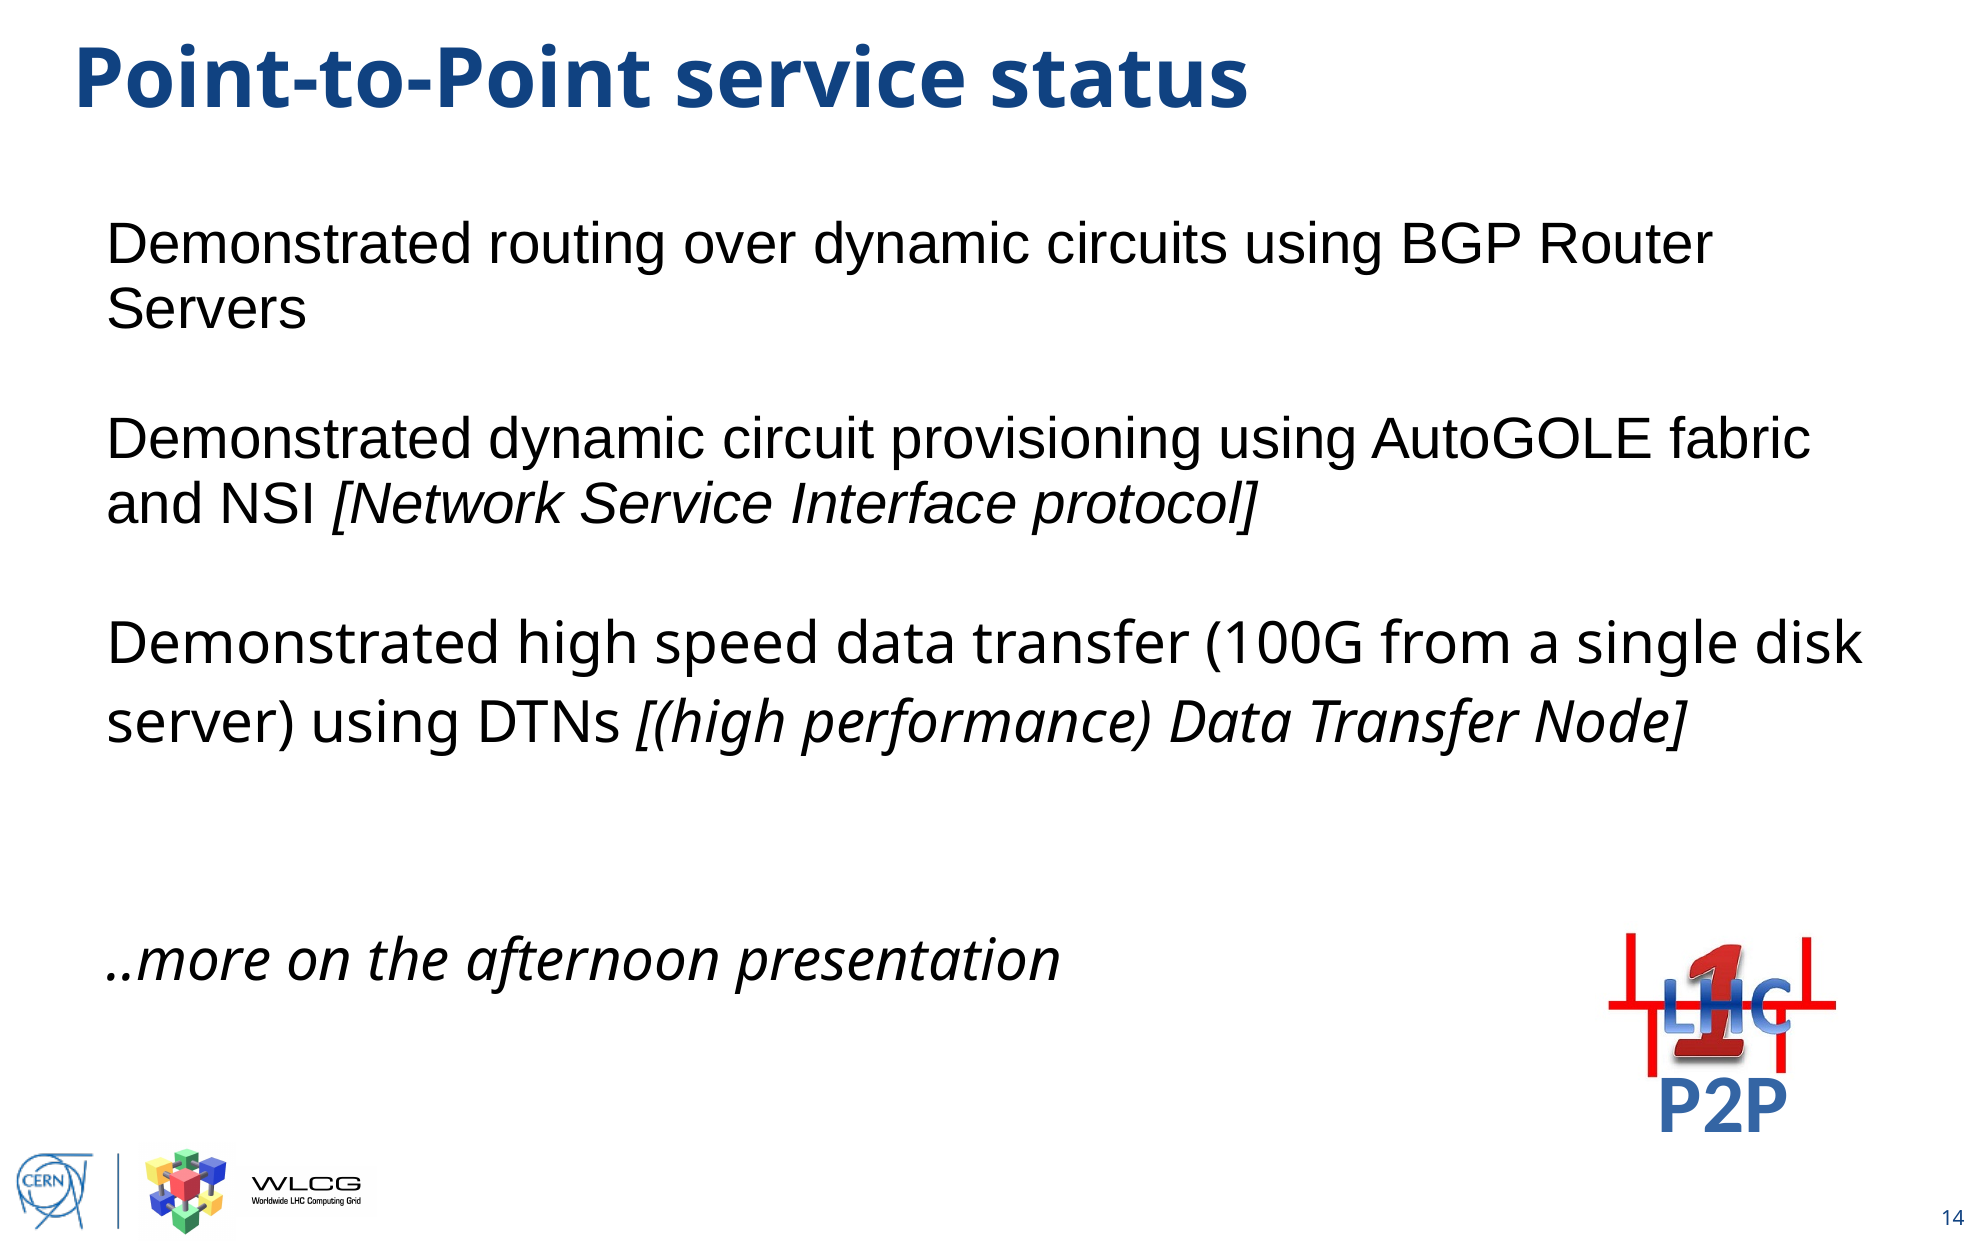

# Point-to-Point service status
Demonstrated routing over dynamic circuits using BGP Router Servers
Demonstrated dynamic circuit provisioning using AutoGOLE fabric and NSI [Network Service Interface protocol]
Demonstrated high speed data transfer (100G from a single disk server) using DTNs [(high performance) Data Transfer Node]
..more on the afternoon presentation
P2P